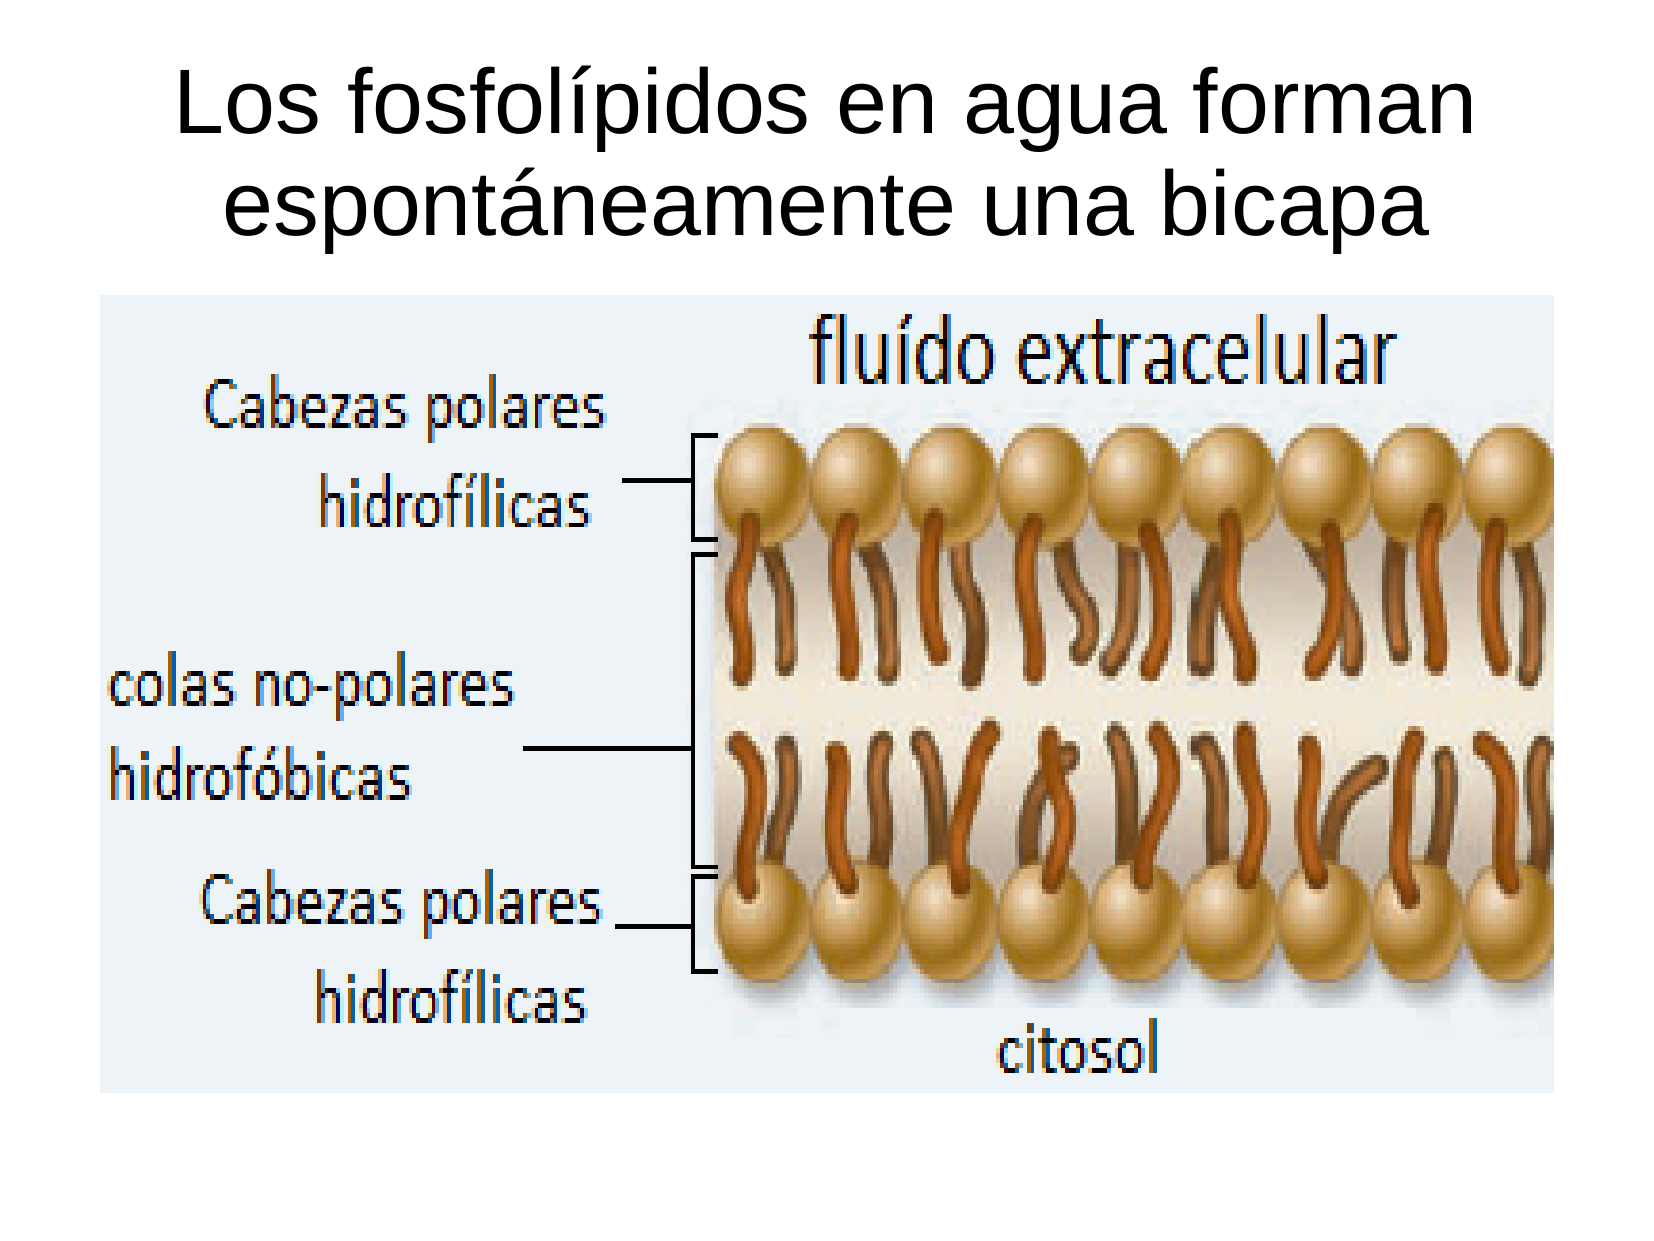

# Los fosfolípidos en agua forman espontáneamente una bicapa